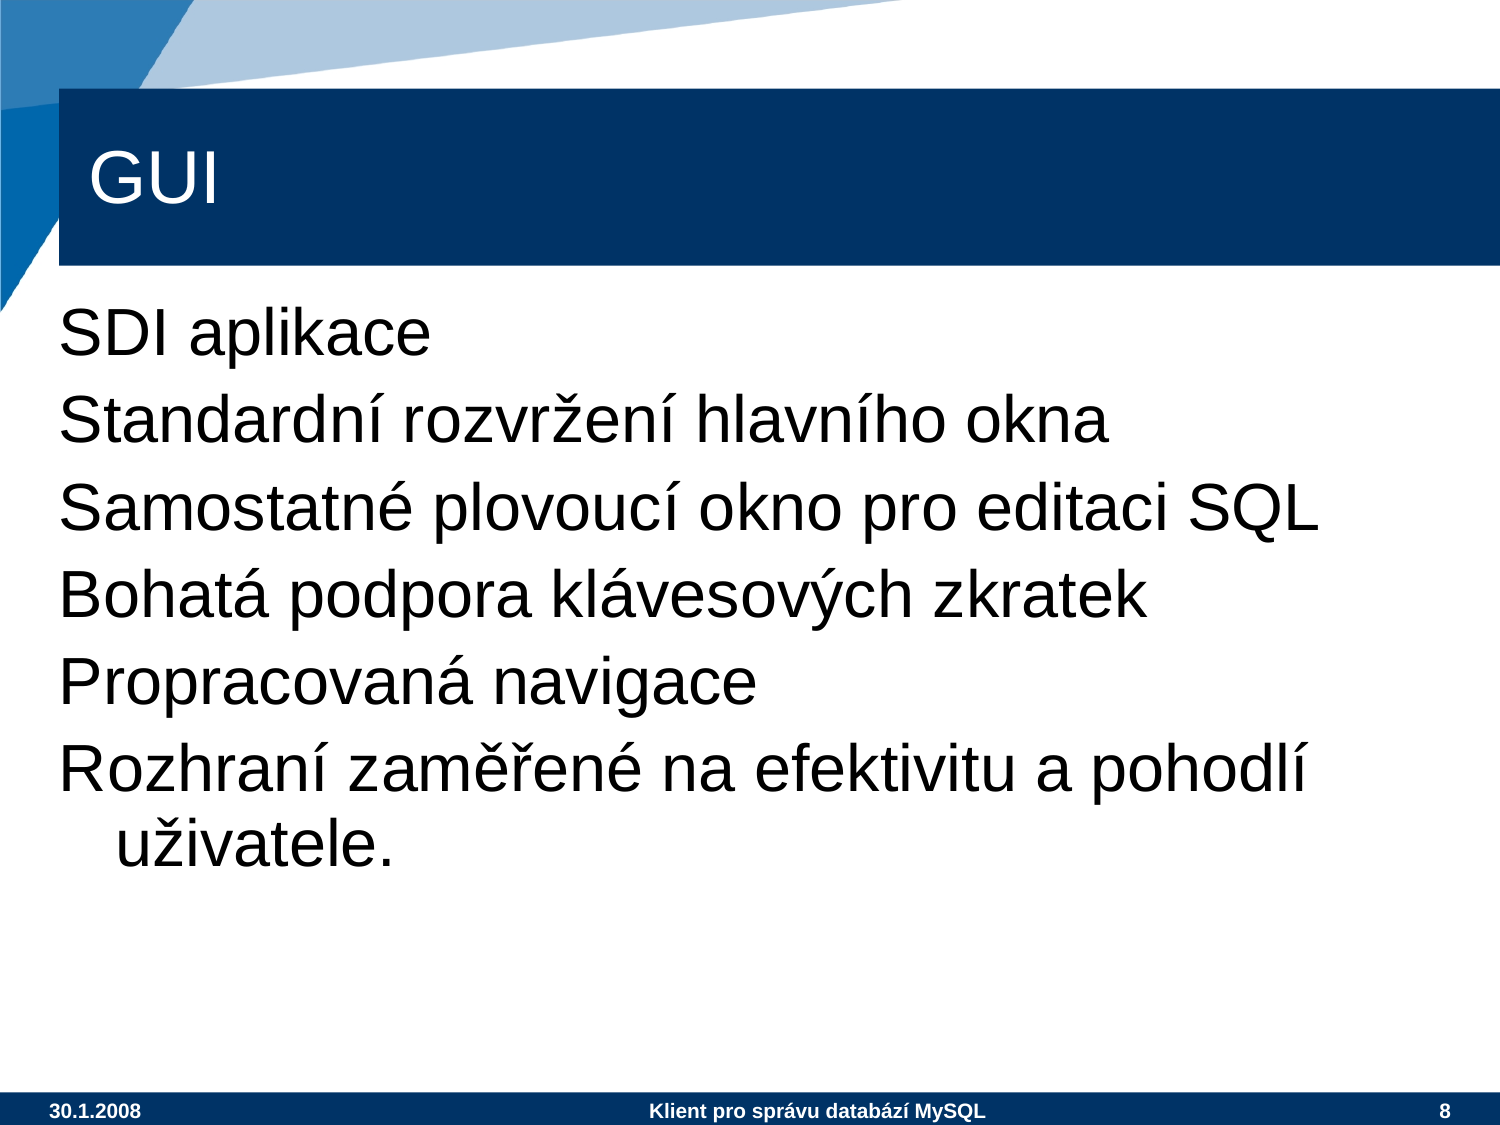

# GUI
SDI aplikace
Standardní rozvržení hlavního okna
Samostatné plovoucí okno pro editaci SQL
Bohatá podpora klávesových zkratek
Propracovaná navigace
Rozhraní zaměřené na efektivitu a pohodlí uživatele.